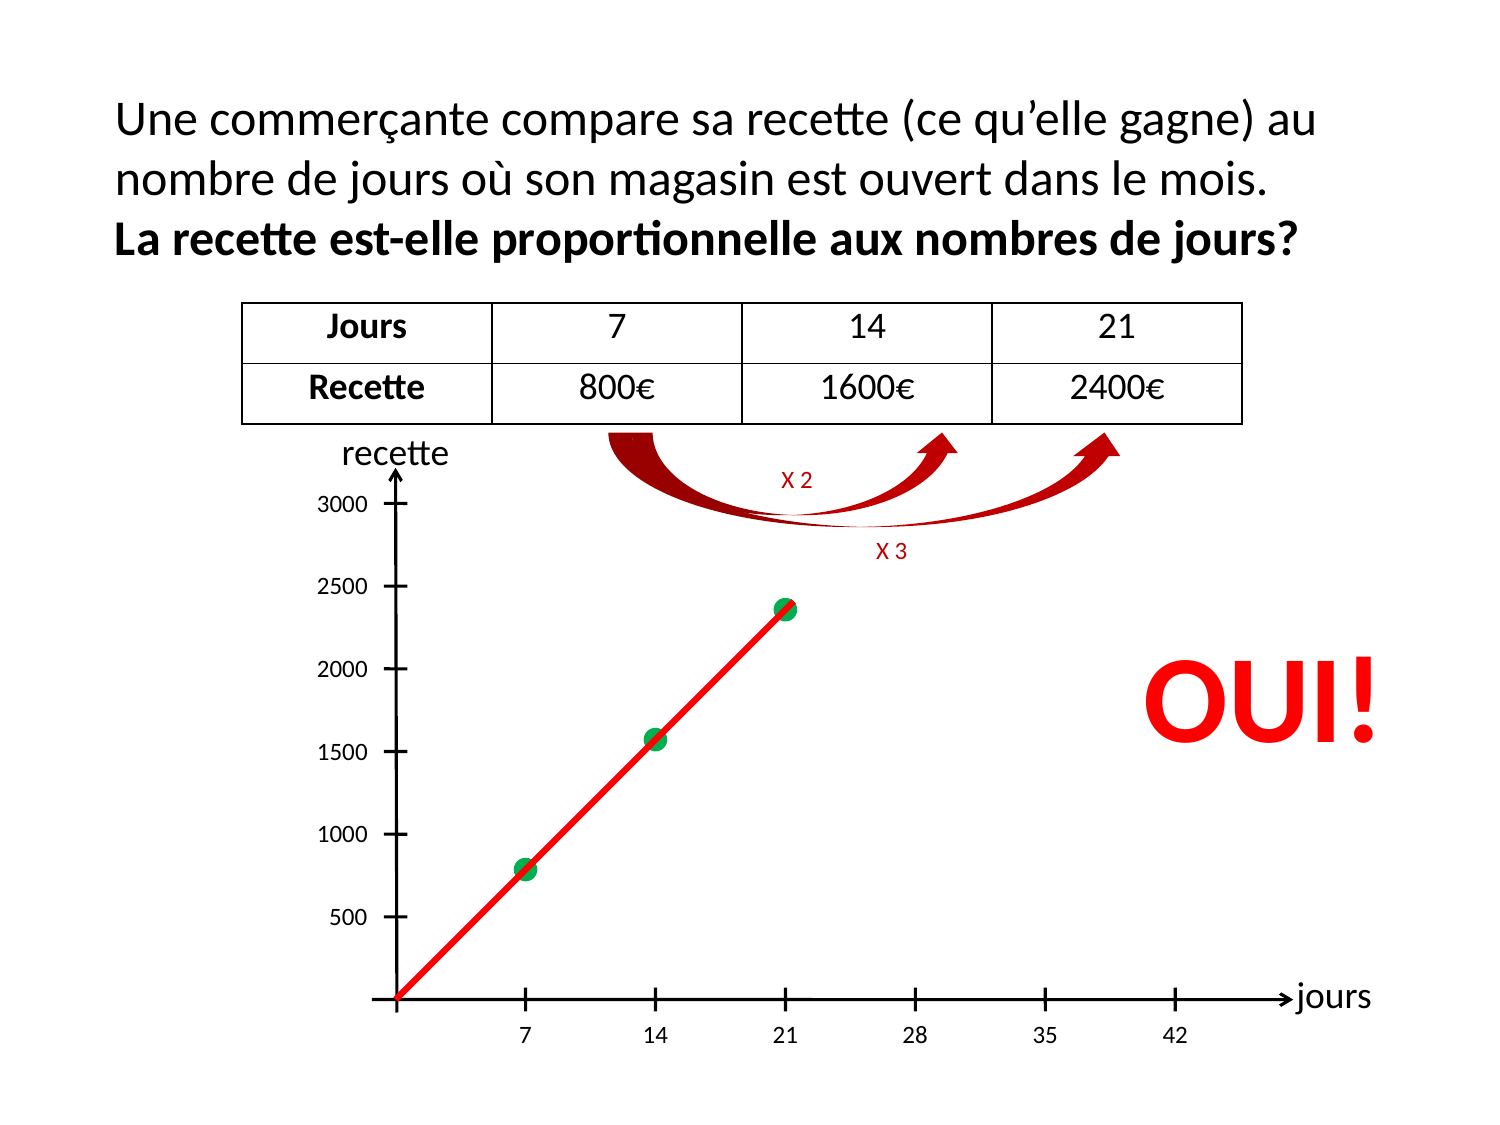

Une commerçante compare sa recette (ce qu’elle gagne) au nombre de jours où son magasin est ouvert dans le mois.
La recette est-elle proportionnelle aux nombres de jours?
| Jours | 7 | 14 | 21 |
| --- | --- | --- | --- |
| Recette | 800€ | 1600€ | 2400€ |
recette
X 2
3000
X 3
2500
OUI!
2000
1500
1000
500
jours
7
14
21
28
35
42